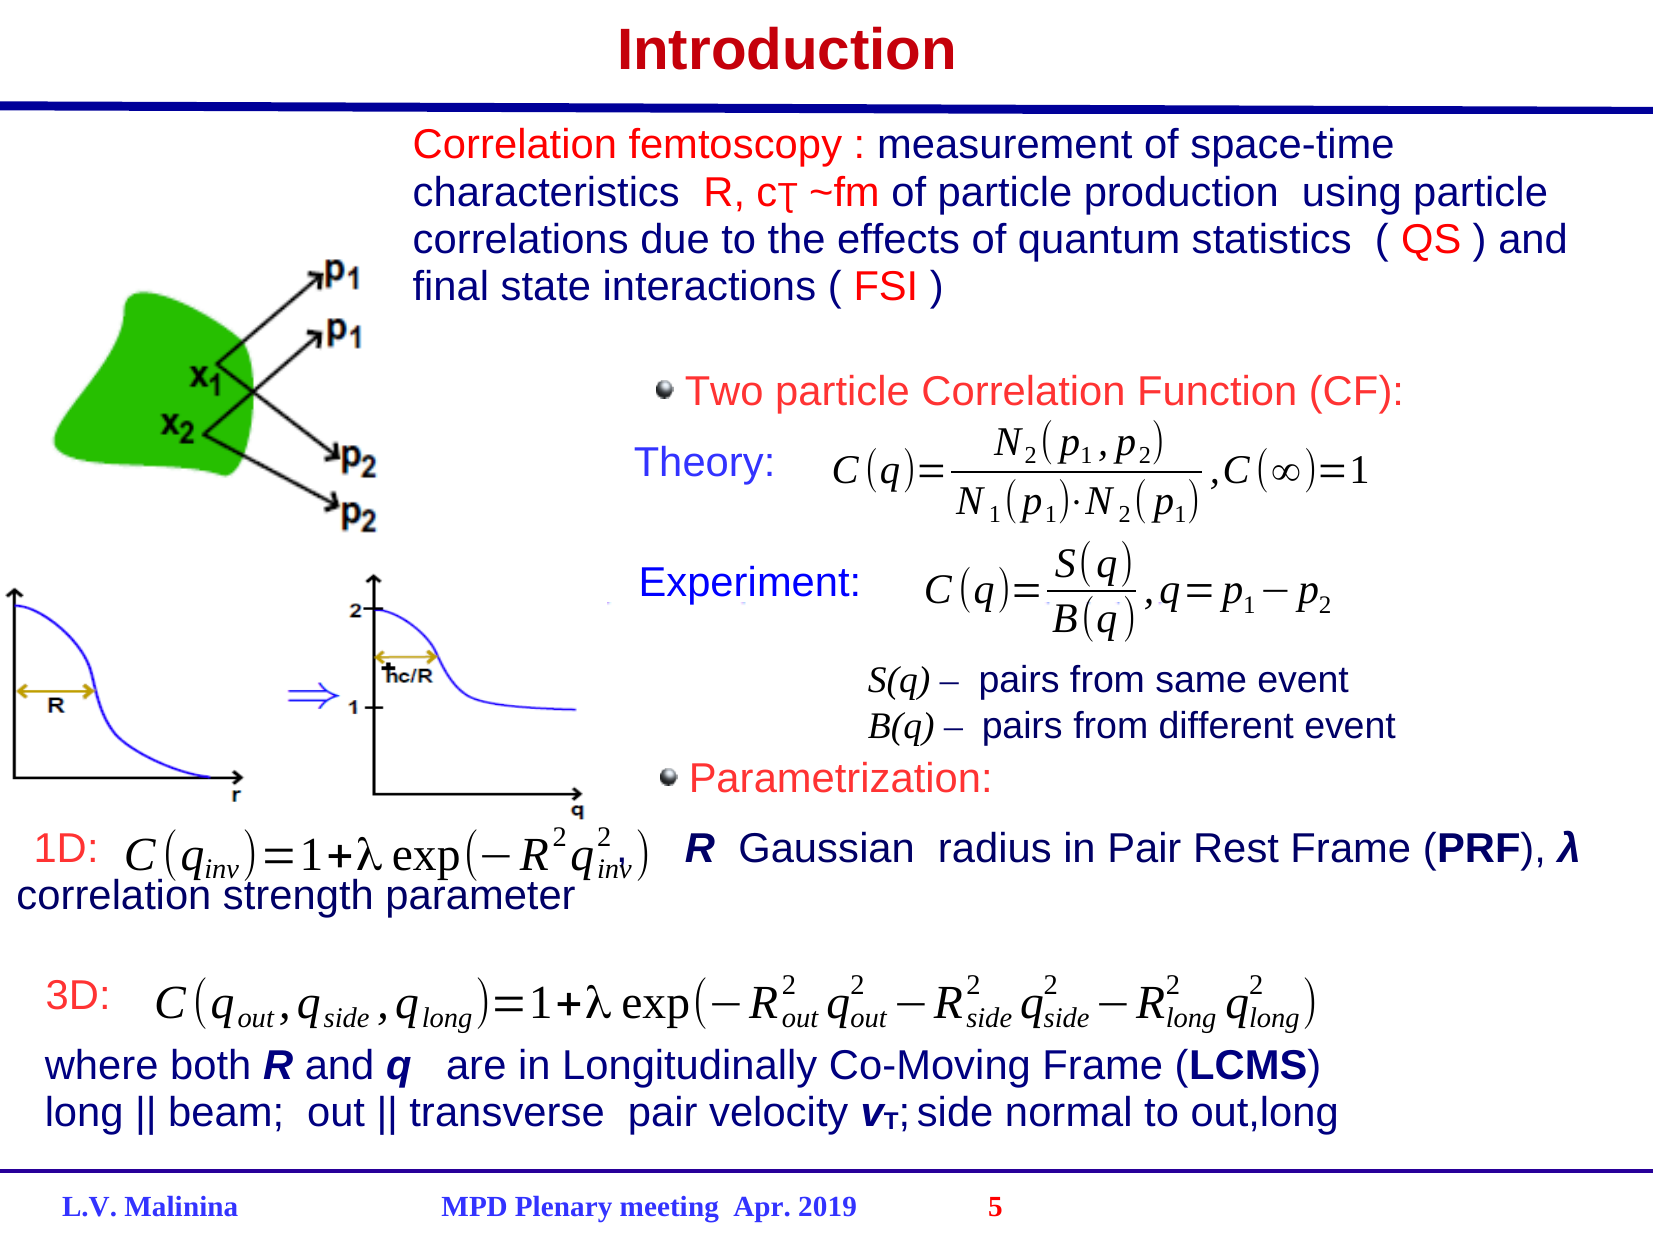

# Introduction
Correlation femtoscopy : measurement of space-time characteristics R, cƮ ~fm of particle production using particle correlations due to the effects of quantum statistics ( QS ) and final state interactions ( FSI )
 Two particle Correlation Function (CF):
Theory:
 S(q) – pairs from same event
 B(q) – pairs from different event
Experiment:
 Parametrization:
1D: , R Gaussian radius in Pair Rest Frame (PRF), λ correlation strength parameter
3D:
where both R and q are in Longitudinally Co-Moving Frame (LCMS)
long || beam; out || transverse pair velocity vT; side normal to out,long
 L.V. Malinina MPD Plenary meeting Apr. 2019 5